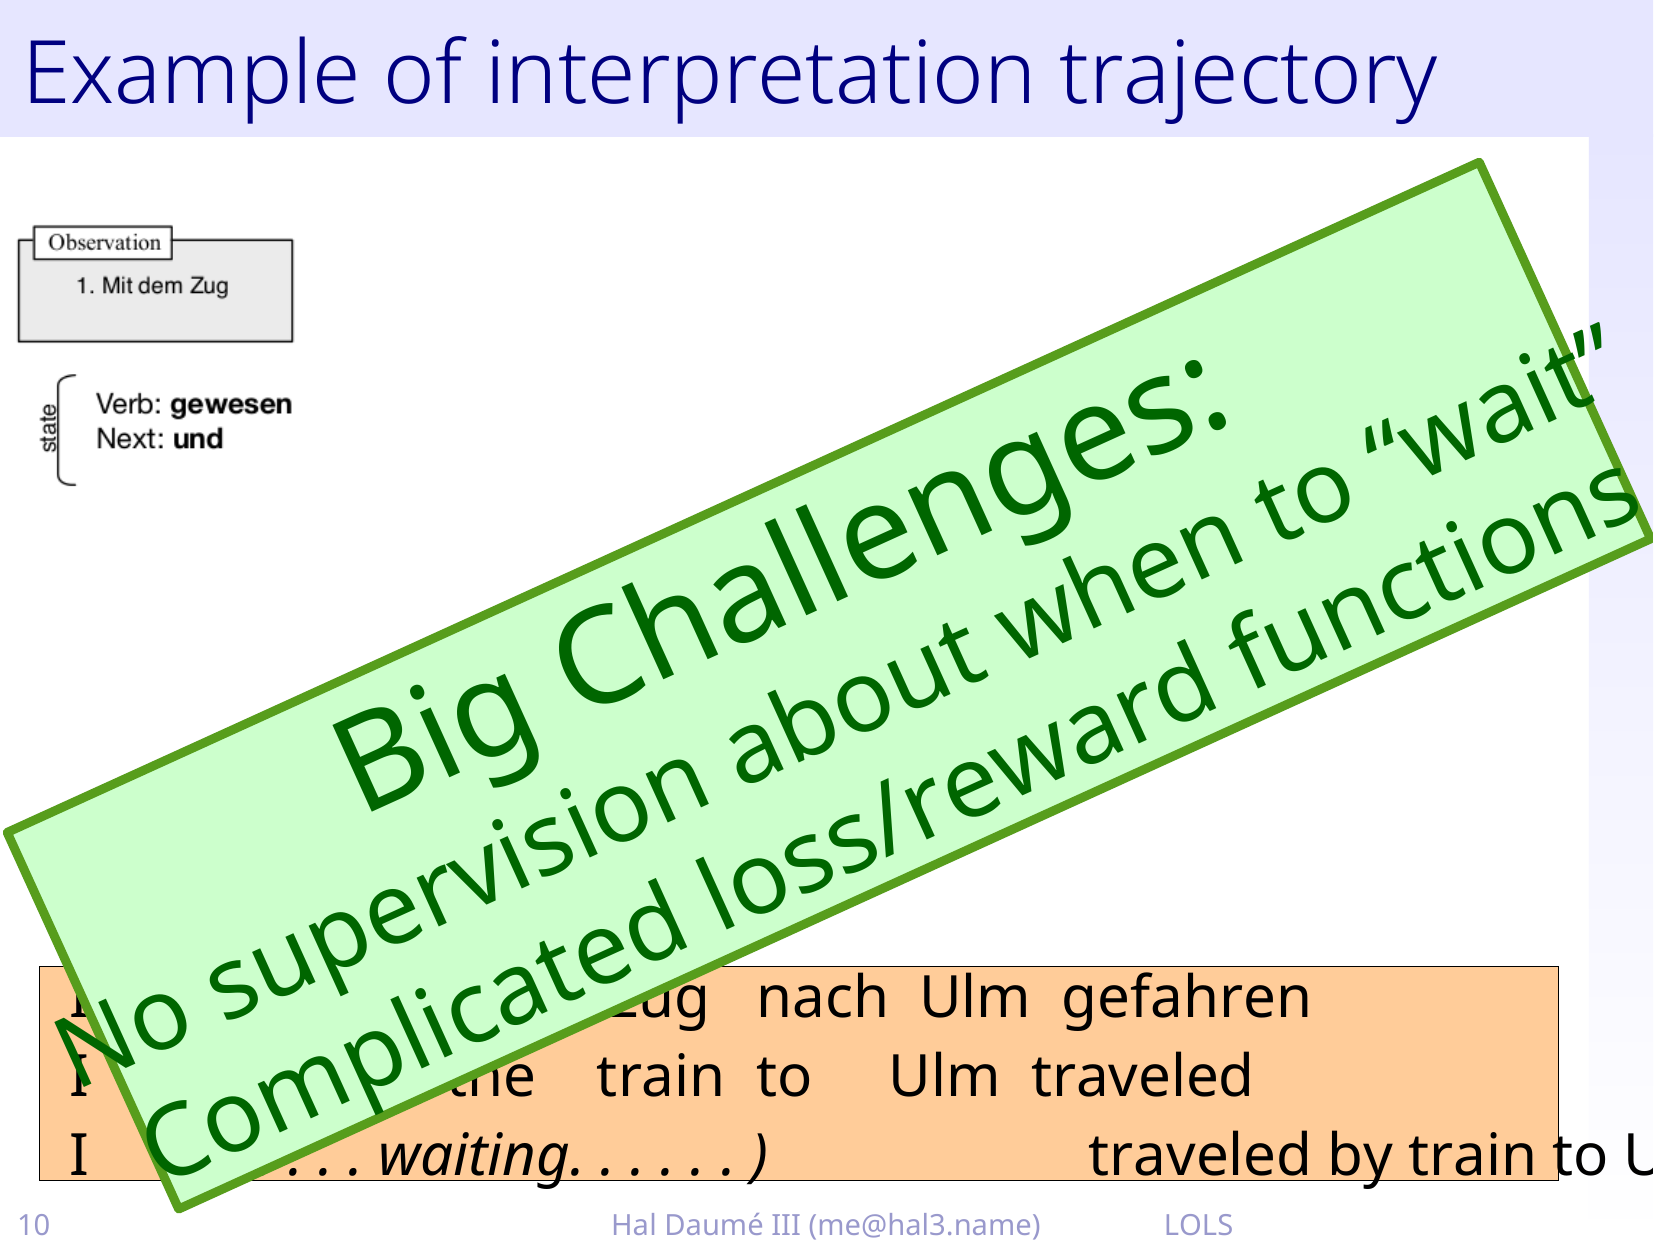

# Example of interpretation trajectory
Big Challenges:
No supervision about when to “wait”
Complicated loss/reward functions
 Ich bin mit dem Zug nach Ulm gefahren
 I am with the train to Ulm traveled
 I (. . . . . . waiting. . . . . . ) traveled by train to Ulm